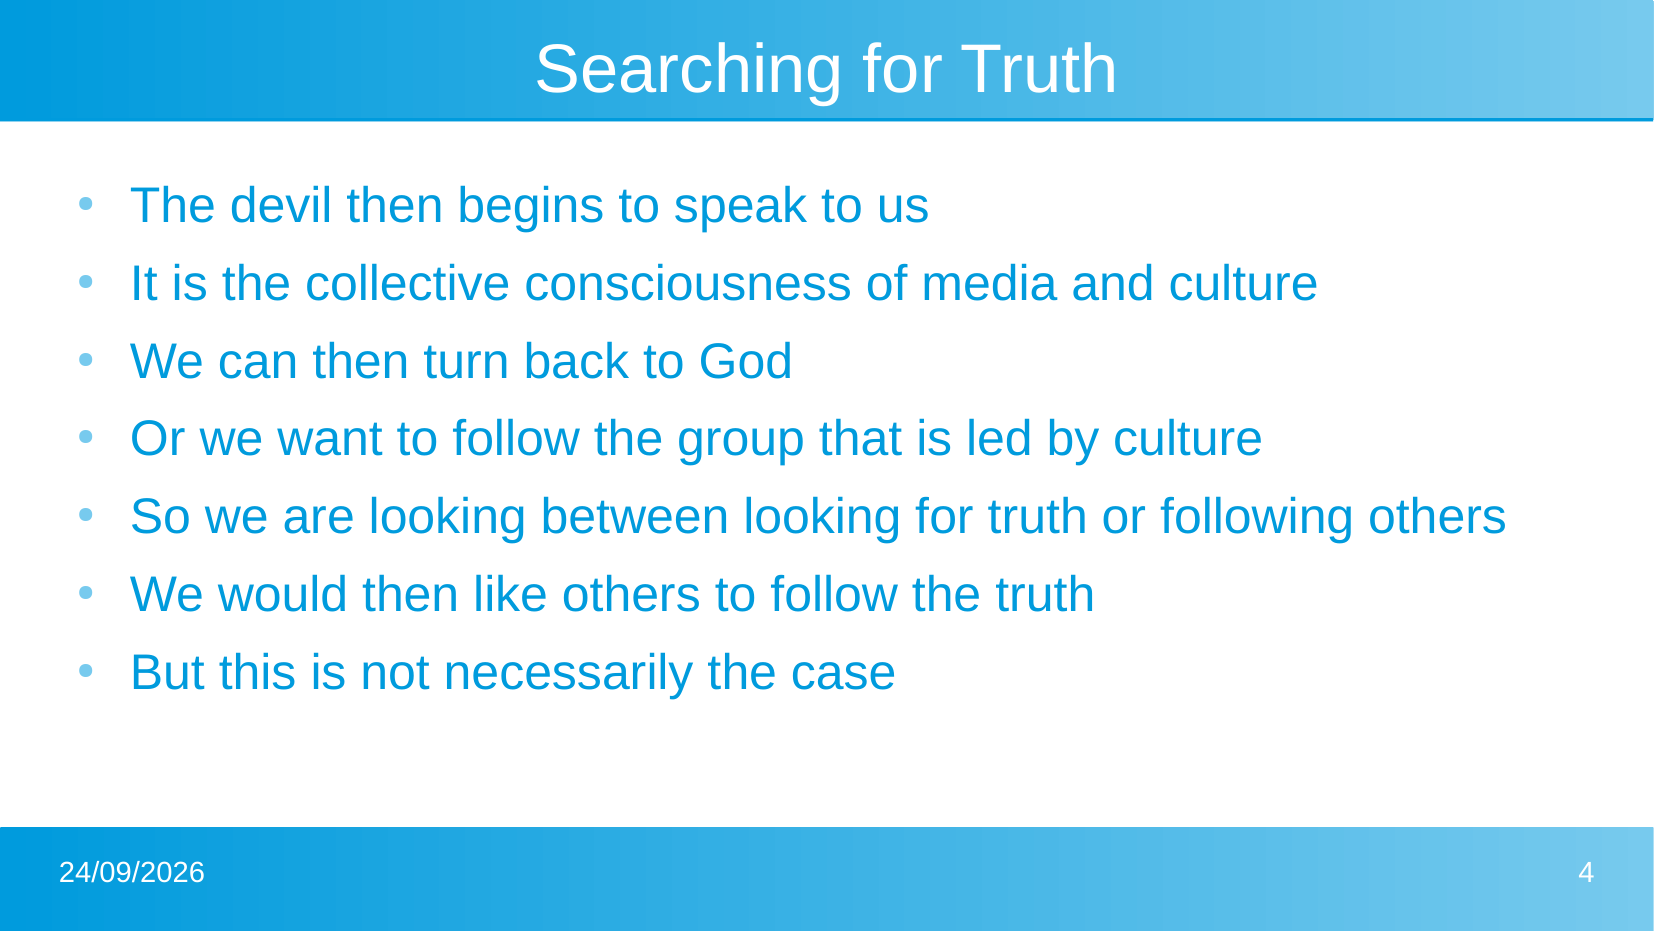

# Searching for Truth
The devil then begins to speak to us
It is the collective consciousness of media and culture
We can then turn back to God
Or we want to follow the group that is led by culture
So we are looking between looking for truth or following others
We would then like others to follow the truth
But this is not necessarily the case
4